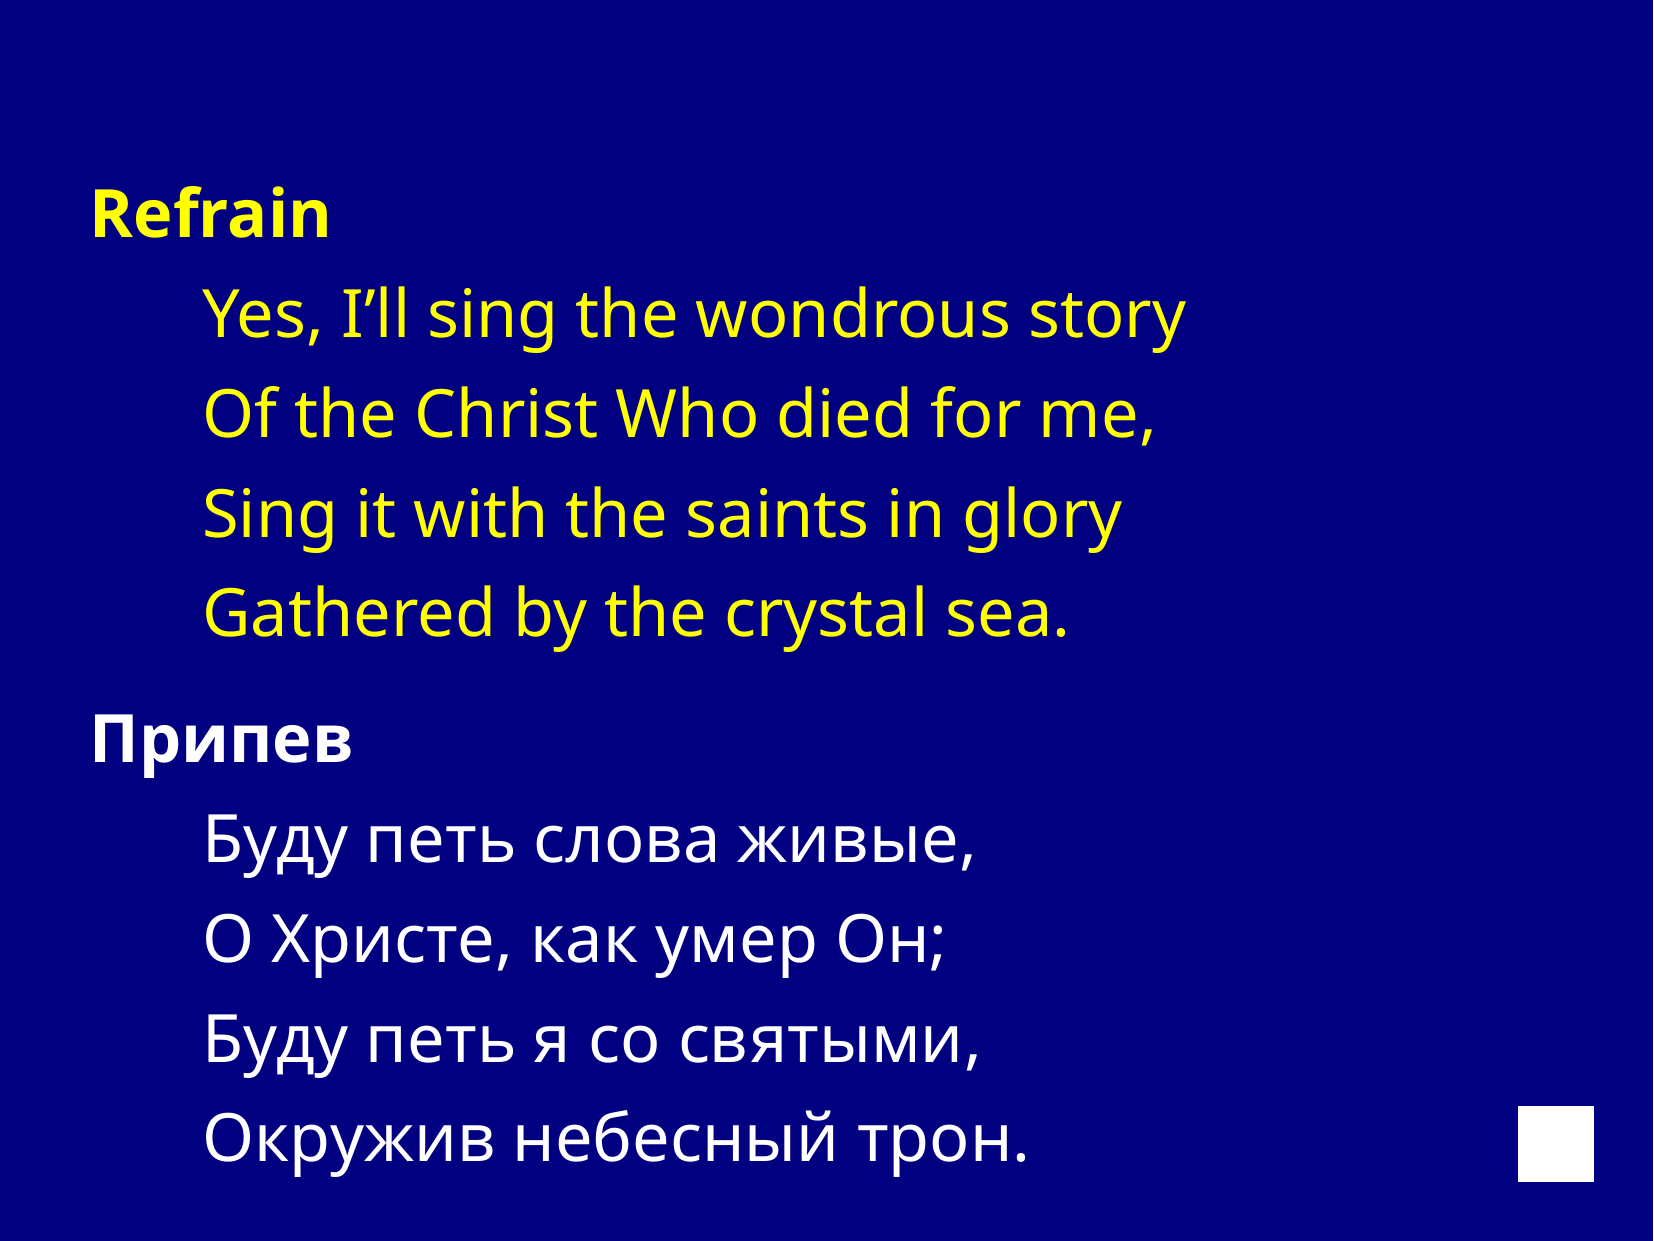

Refrain
	Yes, I’ll sing the wondrous story
	Of the Christ Who died for me,
	Sing it with the saints in glory
	Gathered by the crystal sea.
Припев
	Буду петь слова живые,
	О Христе, как умер Он;
	Буду петь я со святыми,
	Окружив небесный трон.